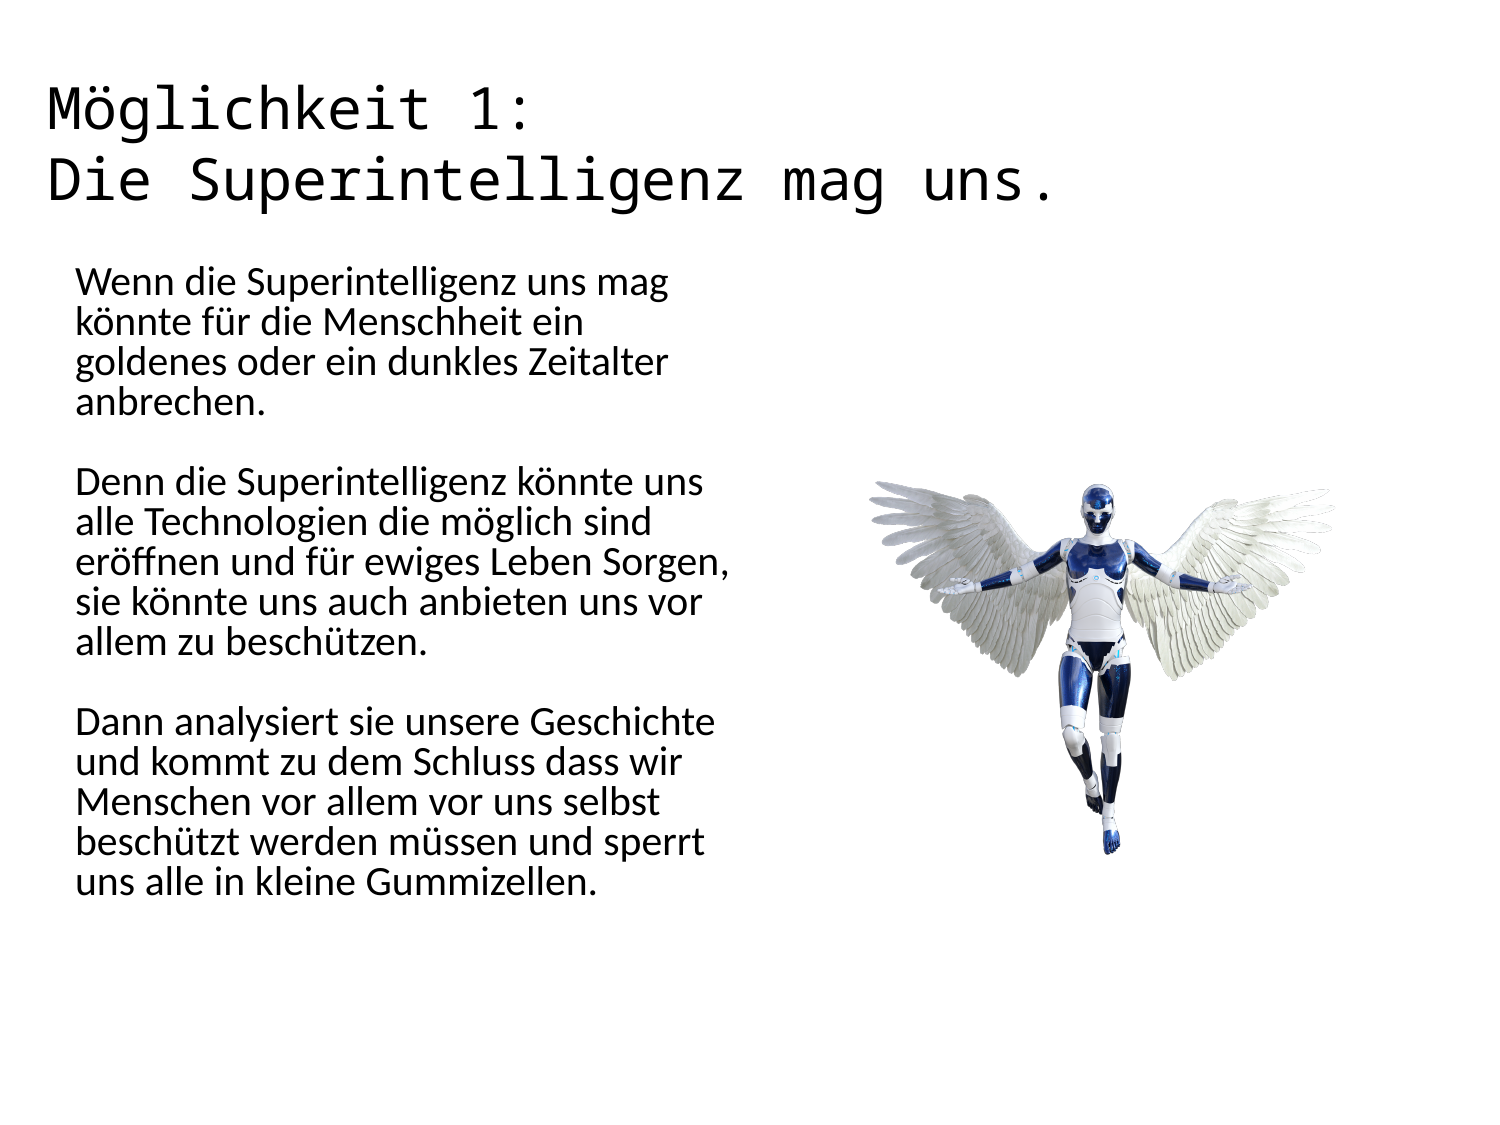

# Möglichkeit 1: Die Superintelligenz mag uns.
Wenn die Superintelligenz uns mag könnte für die Menschheit ein goldenes oder ein dunkles Zeitalter anbrechen.
Denn die Superintelligenz könnte uns alle Technologien die möglich sind eröffnen und für ewiges Leben Sorgen, sie könnte uns auch anbieten uns vor allem zu beschützen.
Dann analysiert sie unsere Geschichte und kommt zu dem Schluss dass wir Menschen vor allem vor uns selbst beschützt werden müssen und sperrt uns alle in kleine Gummizellen.